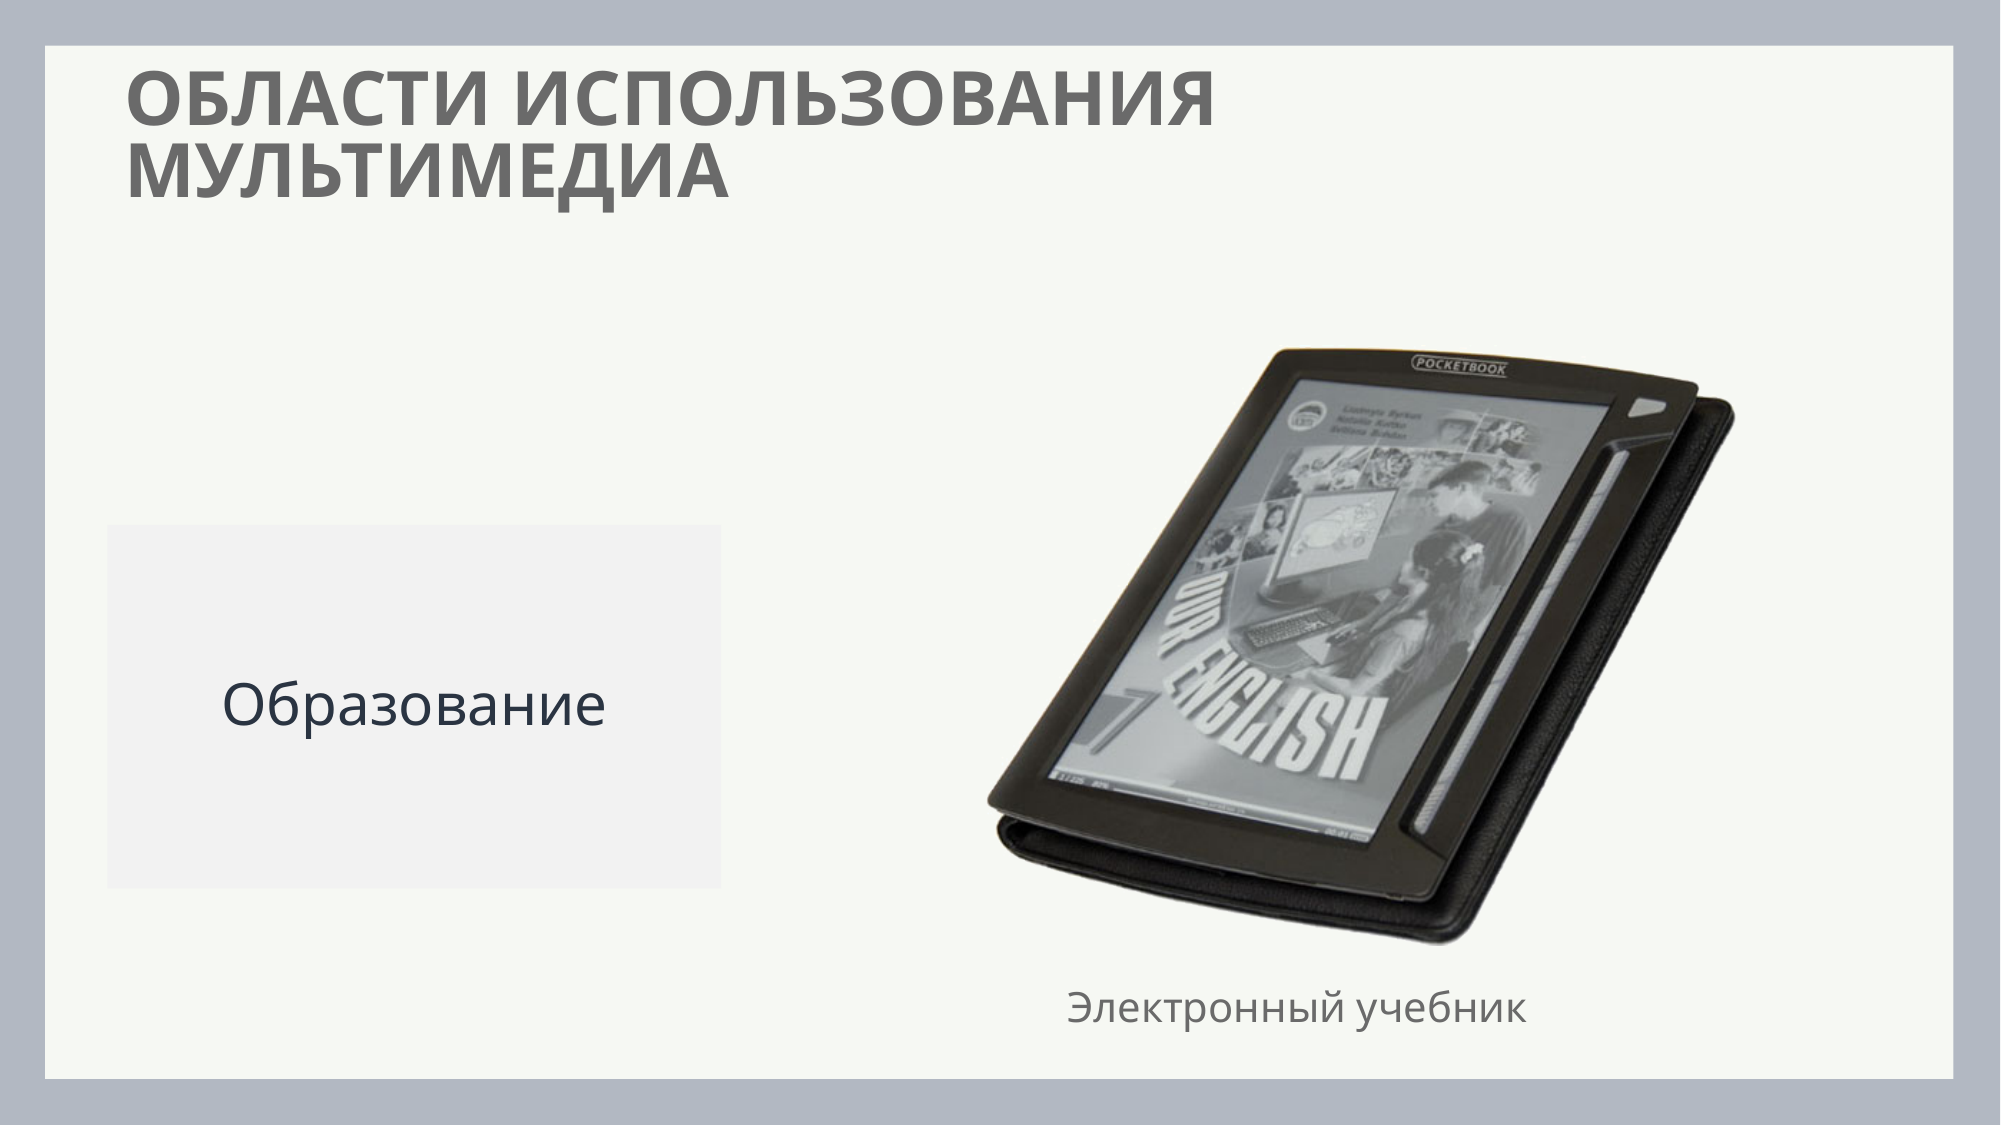

ОБЛАСТИ ИСПОЛЬЗОВАНИЯ МУЛЬТИМЕДИА
# Образование
Электронный учебник